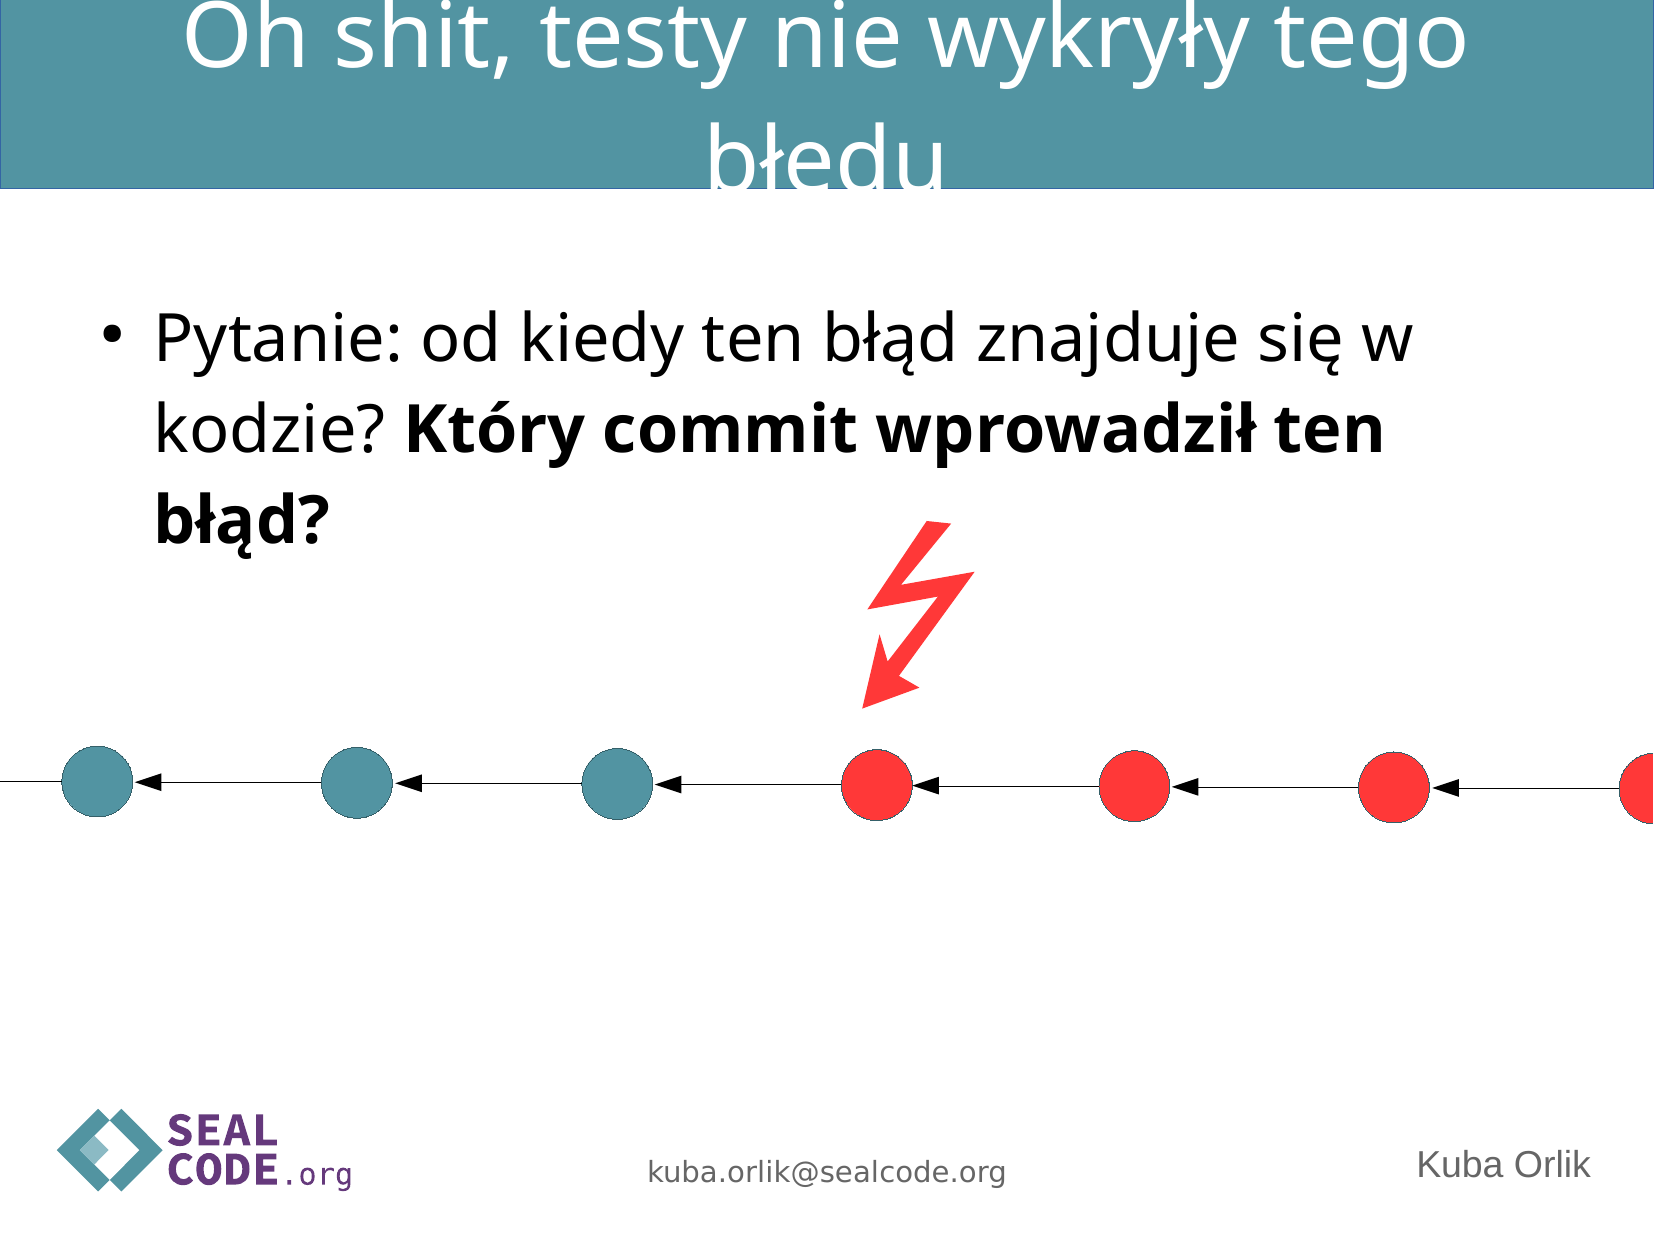

Oh shit, testy nie wykryły tego błędu
# Pytanie: od kiedy ten błąd znajduje się w kodzie? Który commit wprowadził ten błąd?